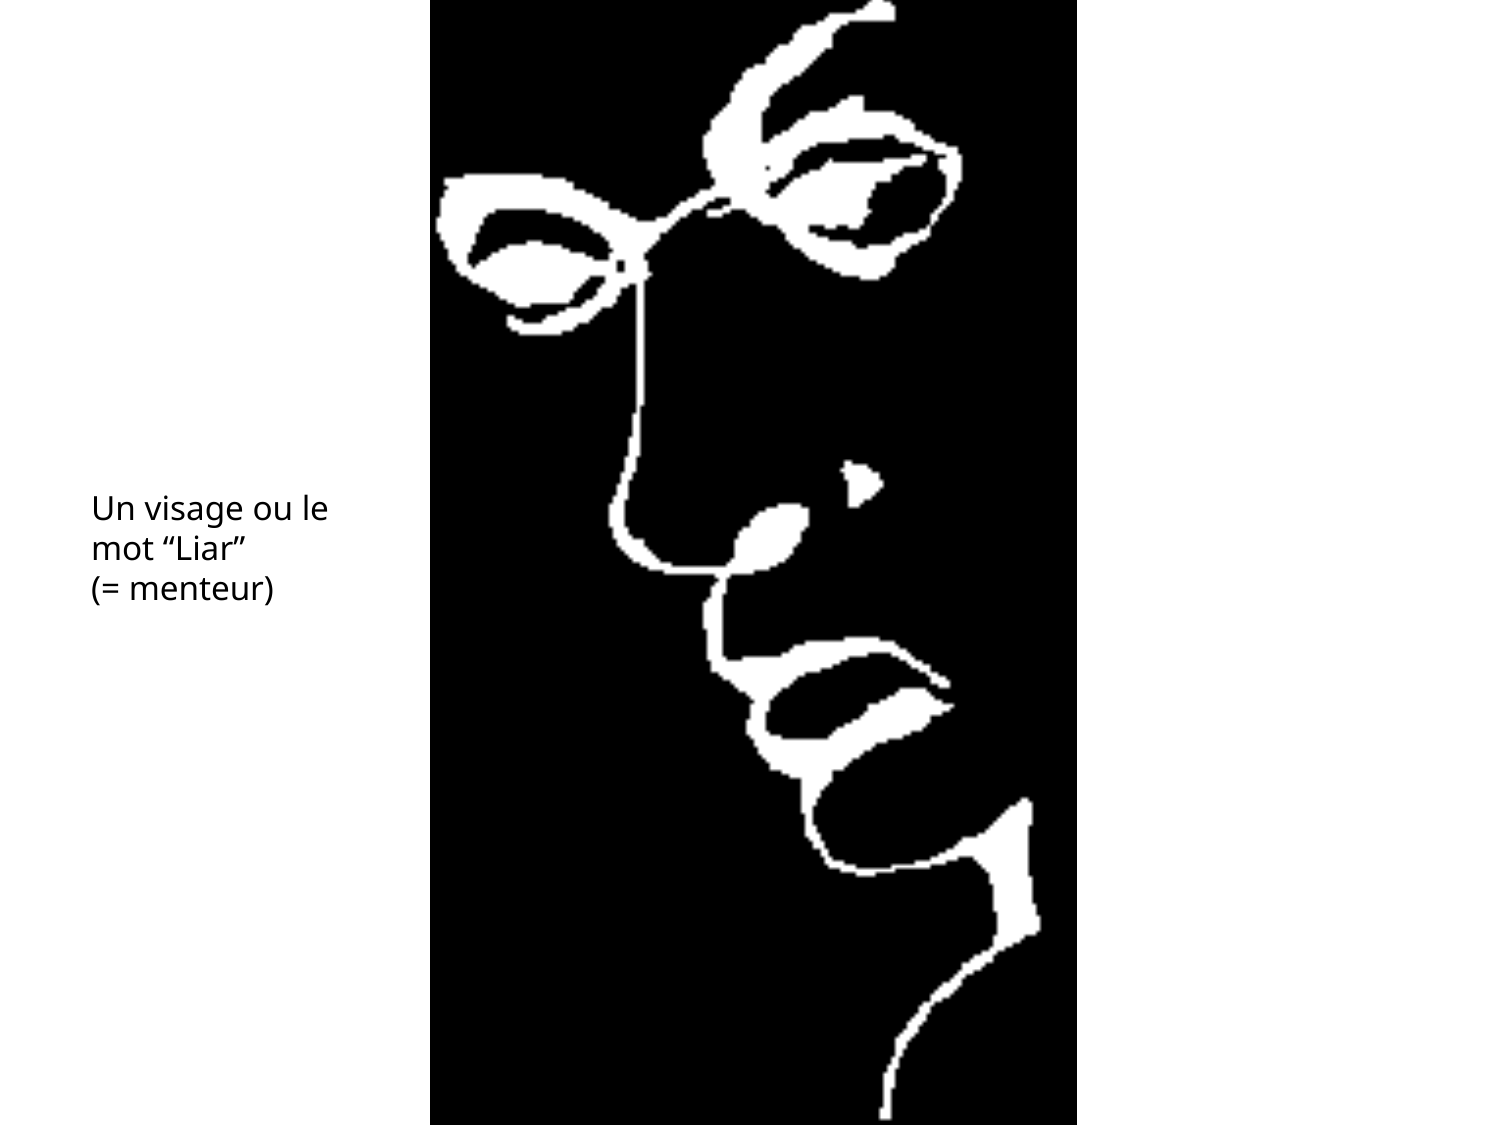

Un visage ou le mot “Liar”
(= menteur)